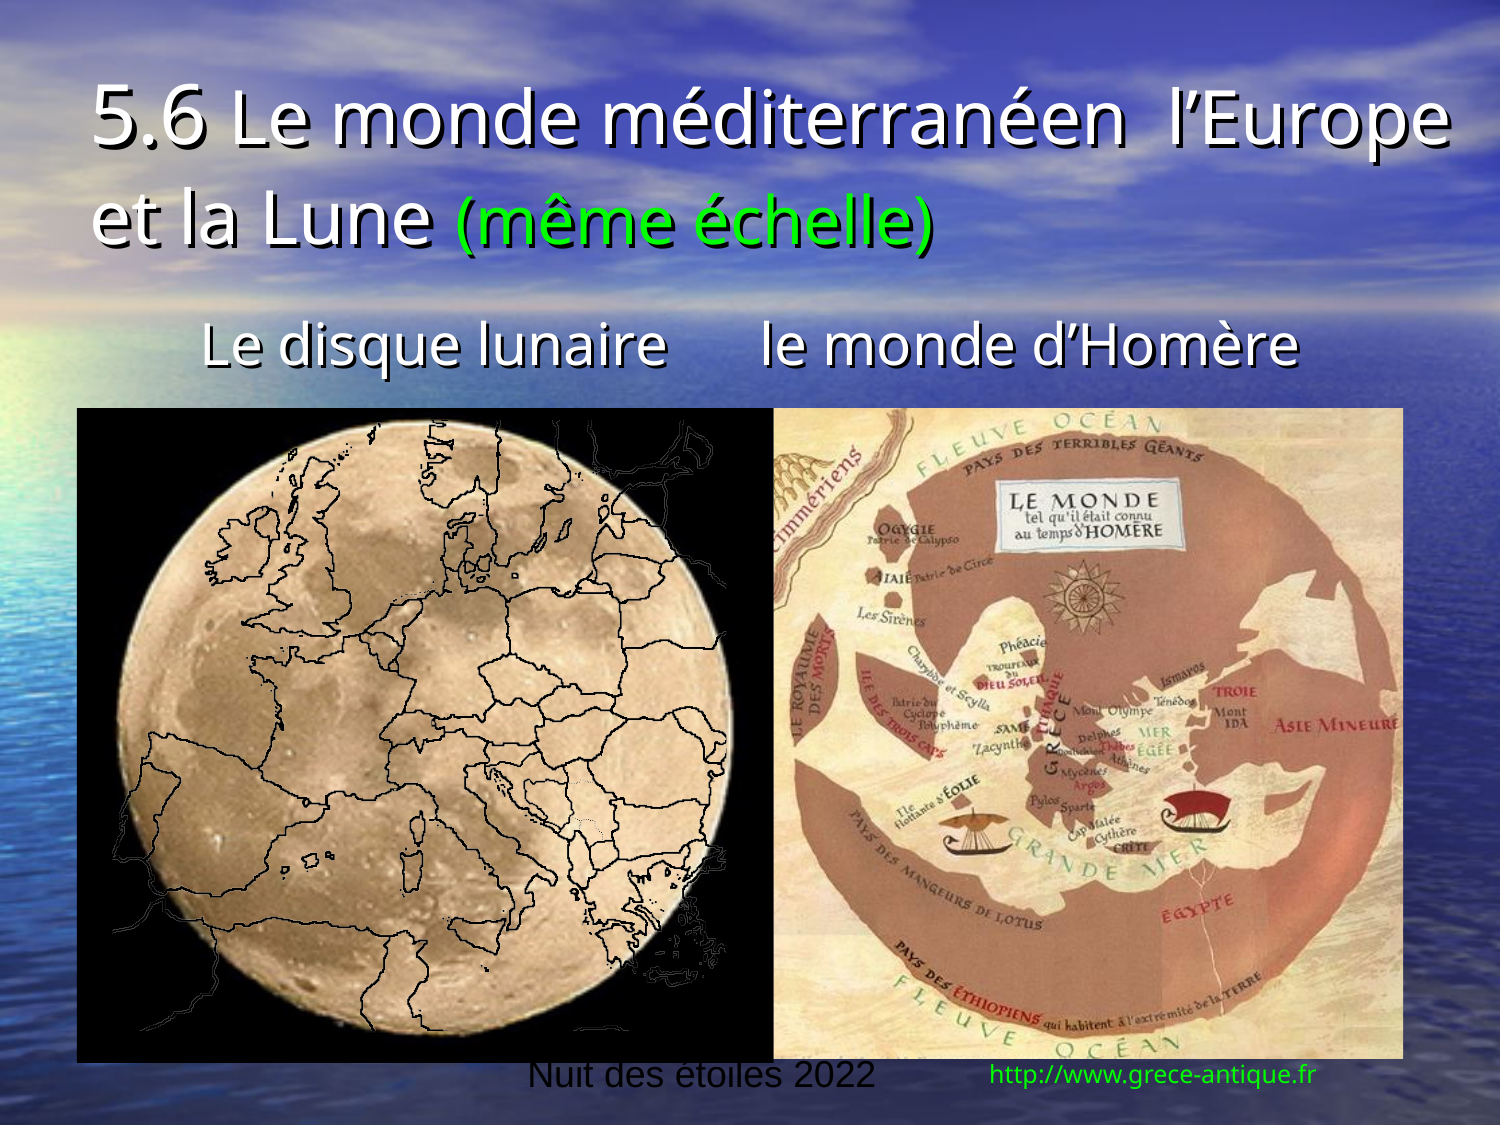

# 5.6 Le monde méditerranéen l’Europe et la Lune (même échelle)
 Le disque lunaire le monde d’Homère
Nuit des étoiles 2022
http://www.grece-antique.fr